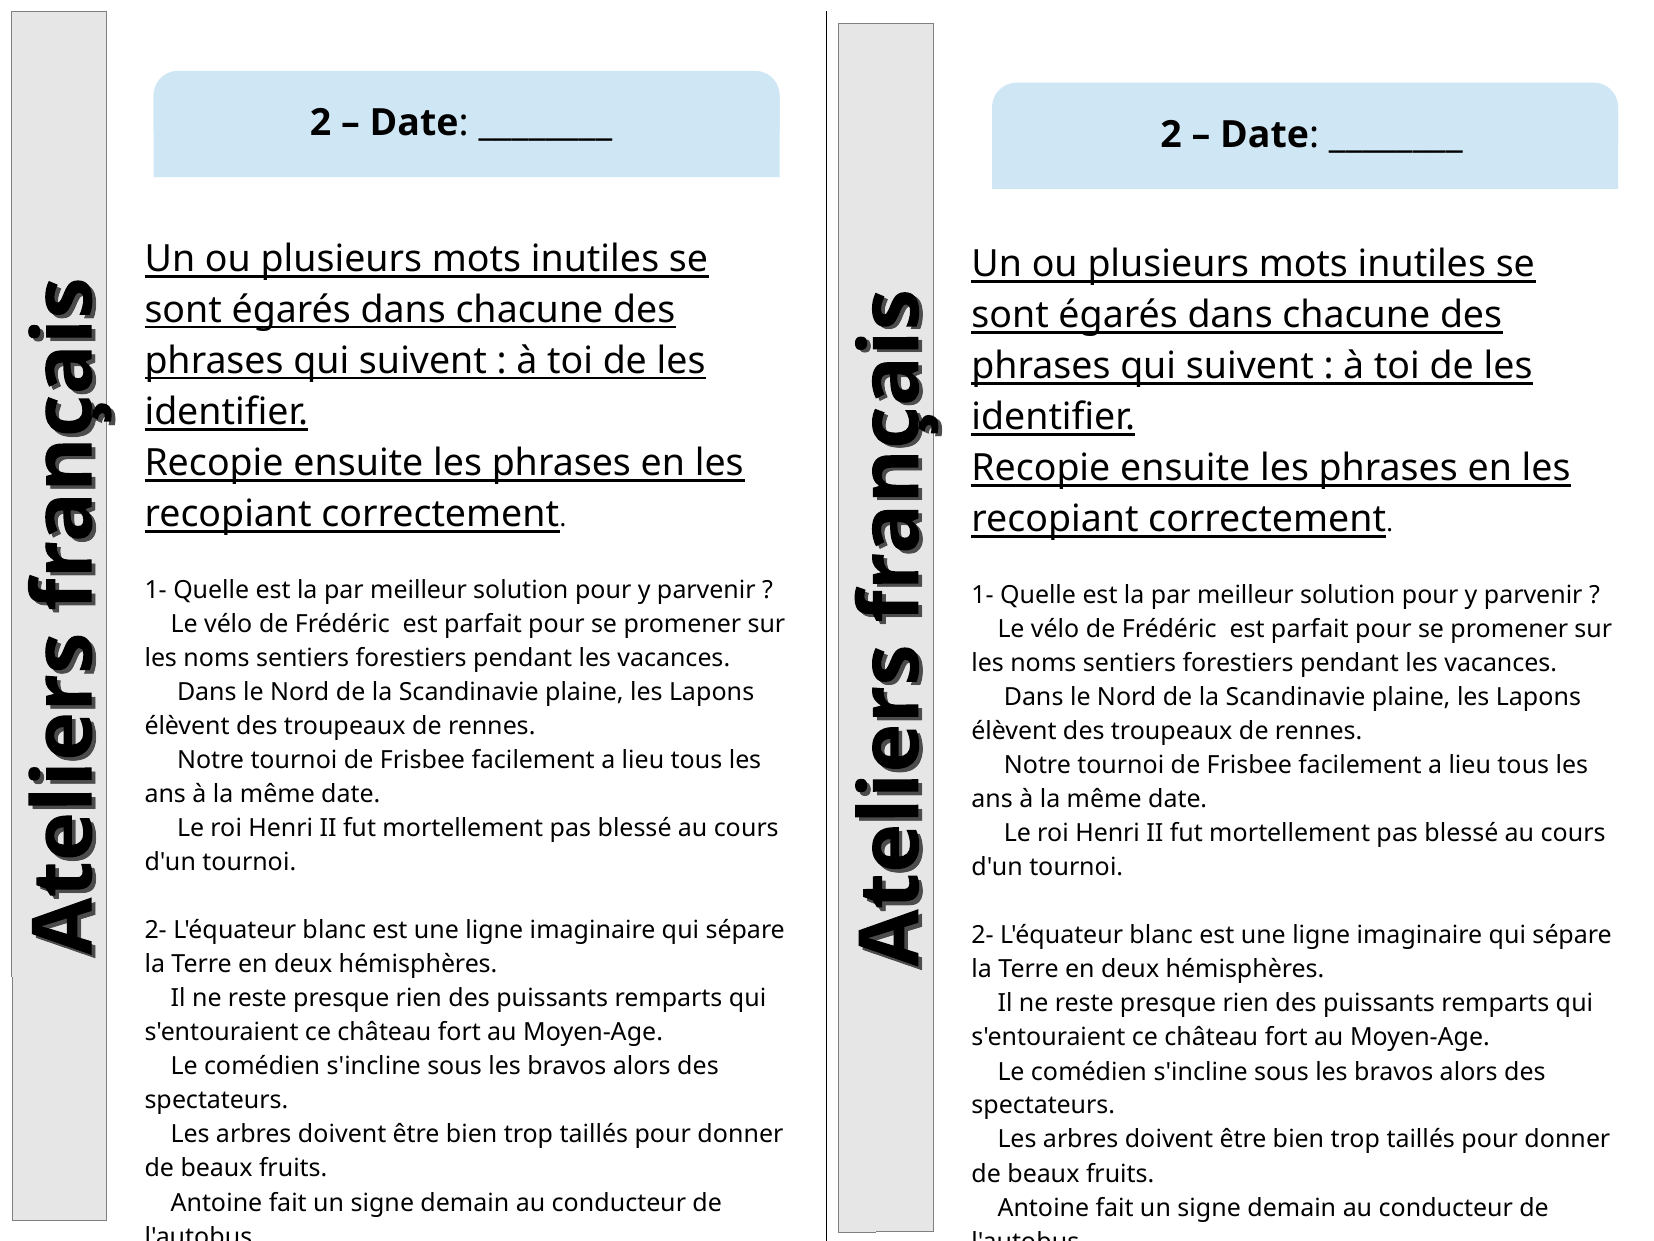

2 – Date: ________
2 – Date: ________
Un ou plusieurs mots inutiles se sont égarés dans chacune des phrases qui suivent : à toi de les identifier.
Recopie ensuite les phrases en les recopiant correctement.
1- Quelle est la par meilleur solution pour y parvenir ?
 Le vélo de Frédéric est parfait pour se promener sur les noms sentiers forestiers pendant les vacances.
 Dans le Nord de la Scandinavie plaine, les Lapons élèvent des troupeaux de rennes.
 Notre tournoi de Frisbee facilement a lieu tous les ans à la même date.
 Le roi Henri II fut mortellement pas blessé au cours d'un tournoi.
2- L'équateur blanc est une ligne imaginaire qui sépare la Terre en deux hémisphères.
 Il ne reste presque rien des puissants remparts qui s'entouraient ce château fort au Moyen-Age.
 Le comédien s'incline sous les bravos alors des spectateurs.
 Les arbres doivent être bien trop taillés pour donner de beaux fruits.
 Antoine fait un signe demain au conducteur de l'autobus.
Un ou plusieurs mots inutiles se sont égarés dans chacune des phrases qui suivent : à toi de les identifier.
Recopie ensuite les phrases en les recopiant correctement.
1- Quelle est la par meilleur solution pour y parvenir ?
 Le vélo de Frédéric est parfait pour se promener sur les noms sentiers forestiers pendant les vacances.
 Dans le Nord de la Scandinavie plaine, les Lapons élèvent des troupeaux de rennes.
 Notre tournoi de Frisbee facilement a lieu tous les ans à la même date.
 Le roi Henri II fut mortellement pas blessé au cours d'un tournoi.
2- L'équateur blanc est une ligne imaginaire qui sépare la Terre en deux hémisphères.
 Il ne reste presque rien des puissants remparts qui s'entouraient ce château fort au Moyen-Age.
 Le comédien s'incline sous les bravos alors des spectateurs.
 Les arbres doivent être bien trop taillés pour donner de beaux fruits.
 Antoine fait un signe demain au conducteur de l'autobus.
Ateliers français
Ateliers français